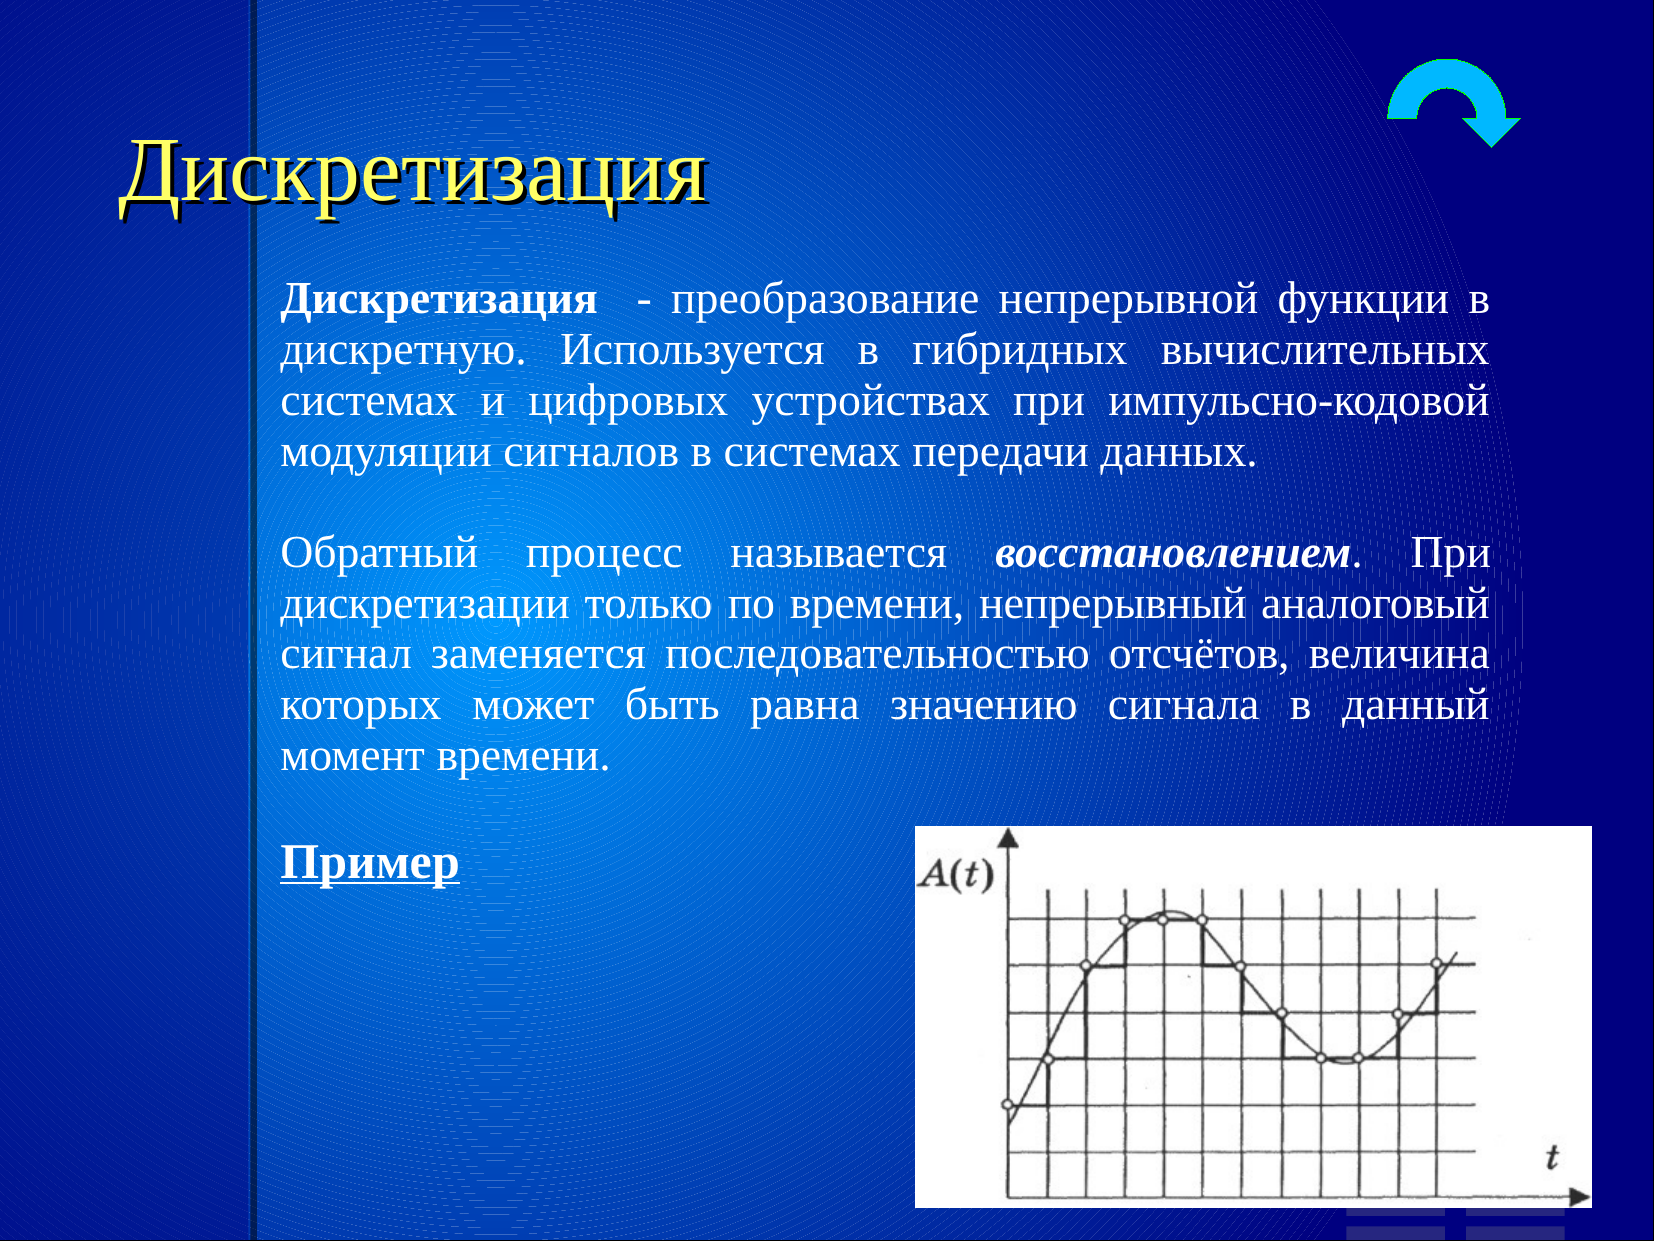

# Дискретизация
Дискретизация - преобразование непрерывной функции в дискретную. Используется в гибридных вычислительных системах и цифровых устройствах при импульсно-кодовой модуляции сигналов в системах передачи данных.
Обратный процесс называется восстановлением. При дискретизации только по времени, непрерывный аналоговый сигнал заменяется последовательностью отсчётов, величина которых может быть равна значению сигнала в данный момент времени.
Пример